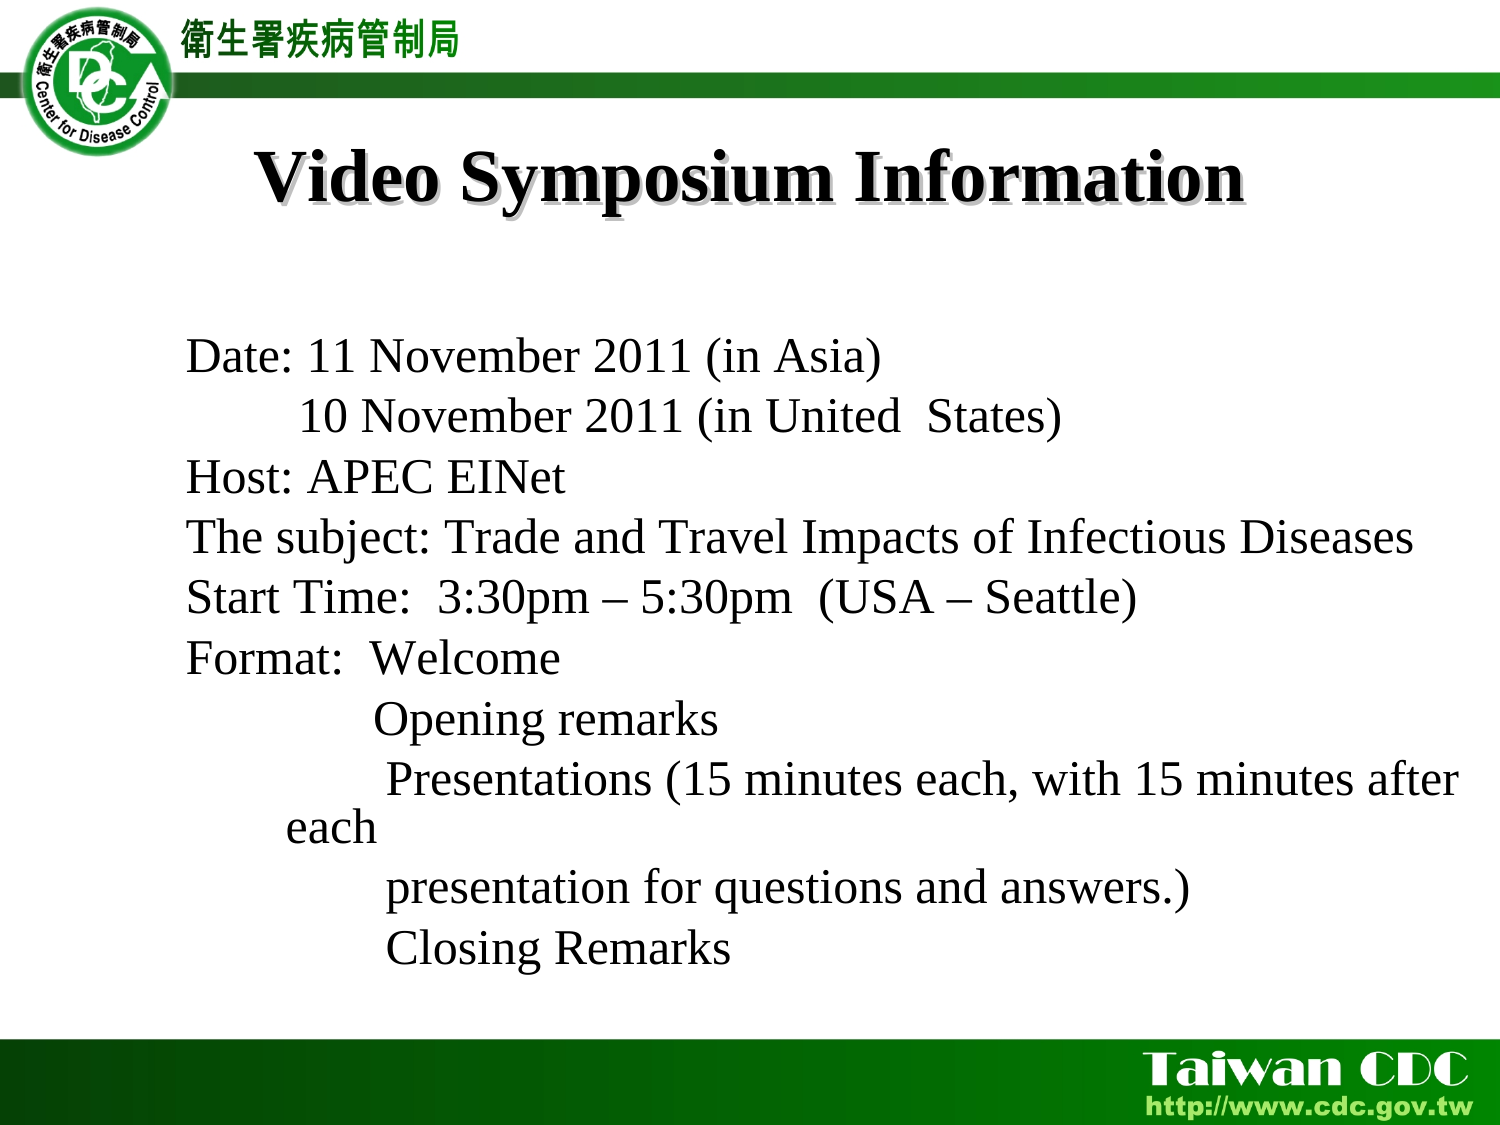

# Video Symposium Information
Date: 11 November 2011 (in Asia)
 10 November 2011 (in United States)
Host: APEC EINet
The subject: Trade and Travel Impacts of Infectious Diseases
Start Time: 3:30pm – 5:30pm (USA – Seattle)
Format: Welcome
 Opening remarks
 Presentations (15 minutes each, with 15 minutes after each
 presentation for questions and answers.)
 Closing Remarks